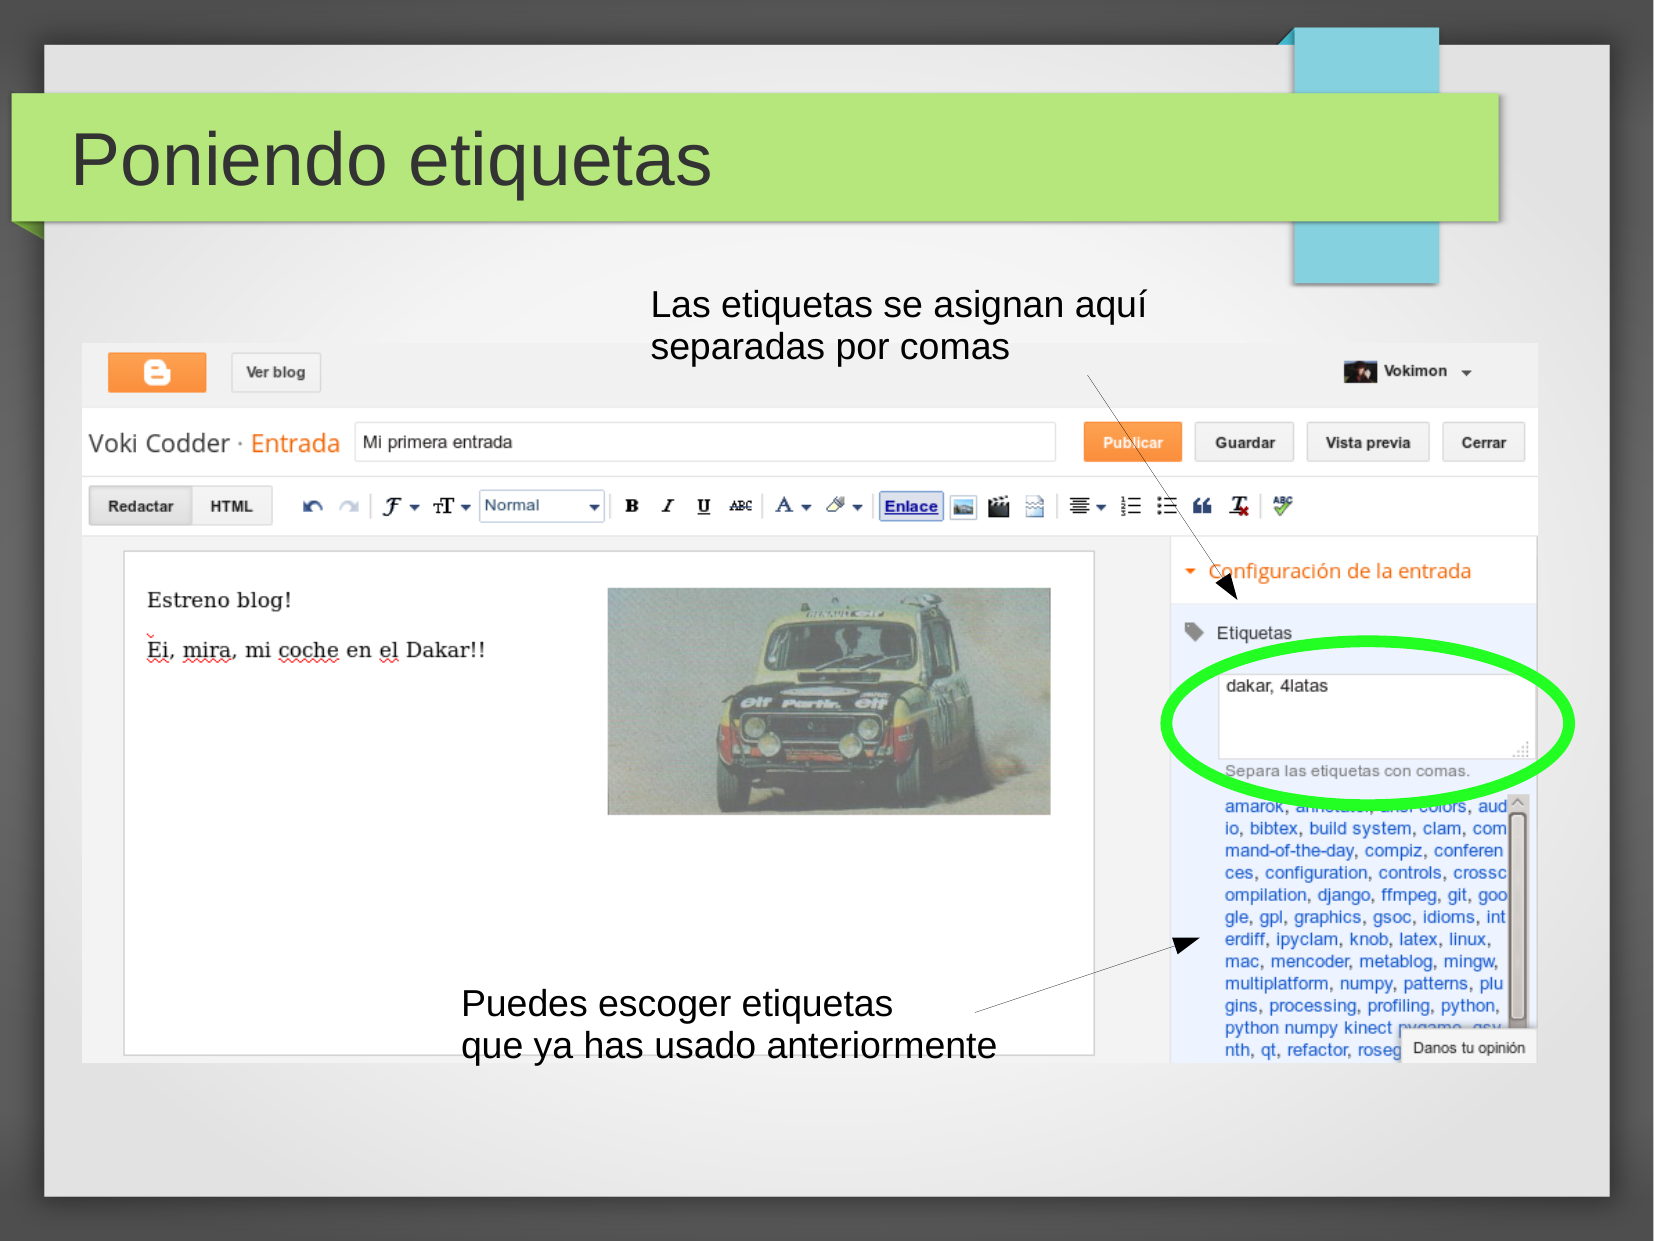

# Poniendo etiquetas
Las etiquetas se asignan aquí
separadas por comas
Puedes escoger etiquetas
que ya has usado anteriormente